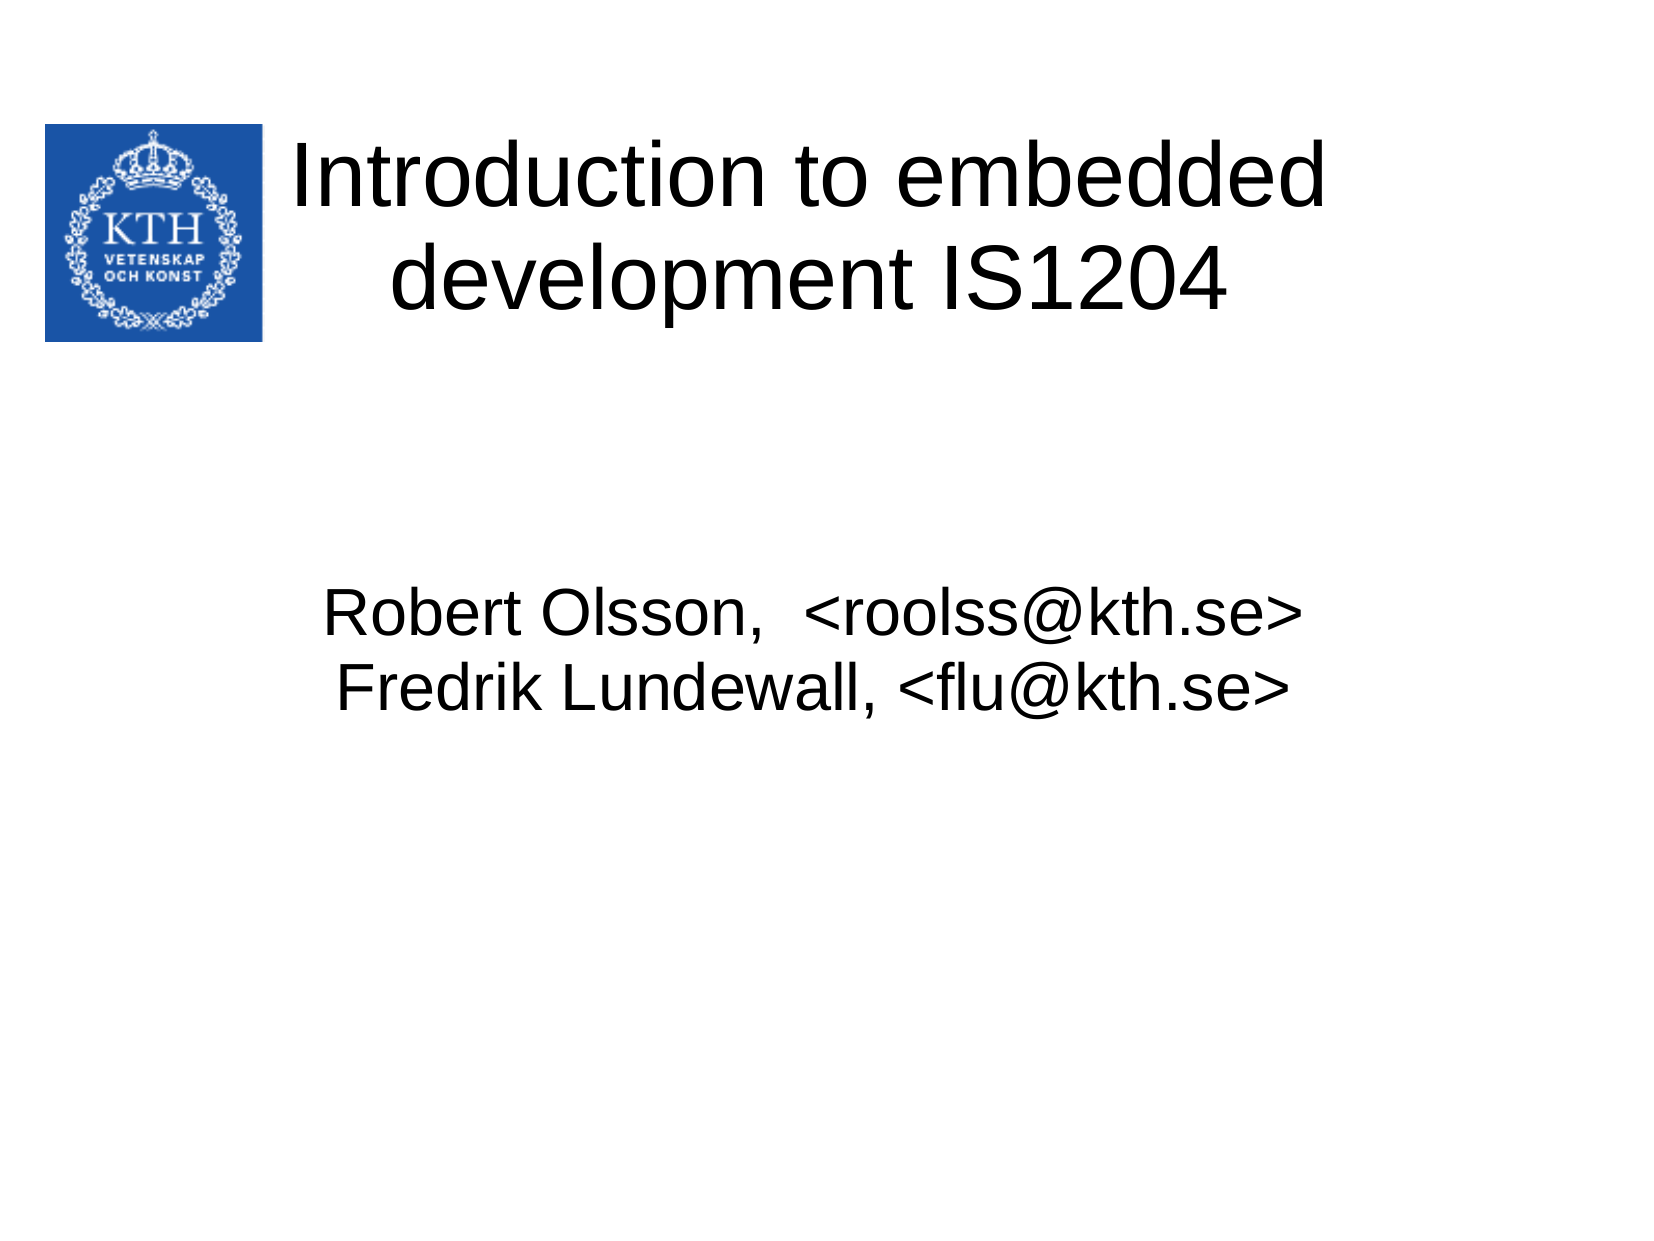

# Introduction to embedded development IS1204
Robert Olsson, <roolss@kth.se>
Fredrik Lundewall, <flu@kth.se>